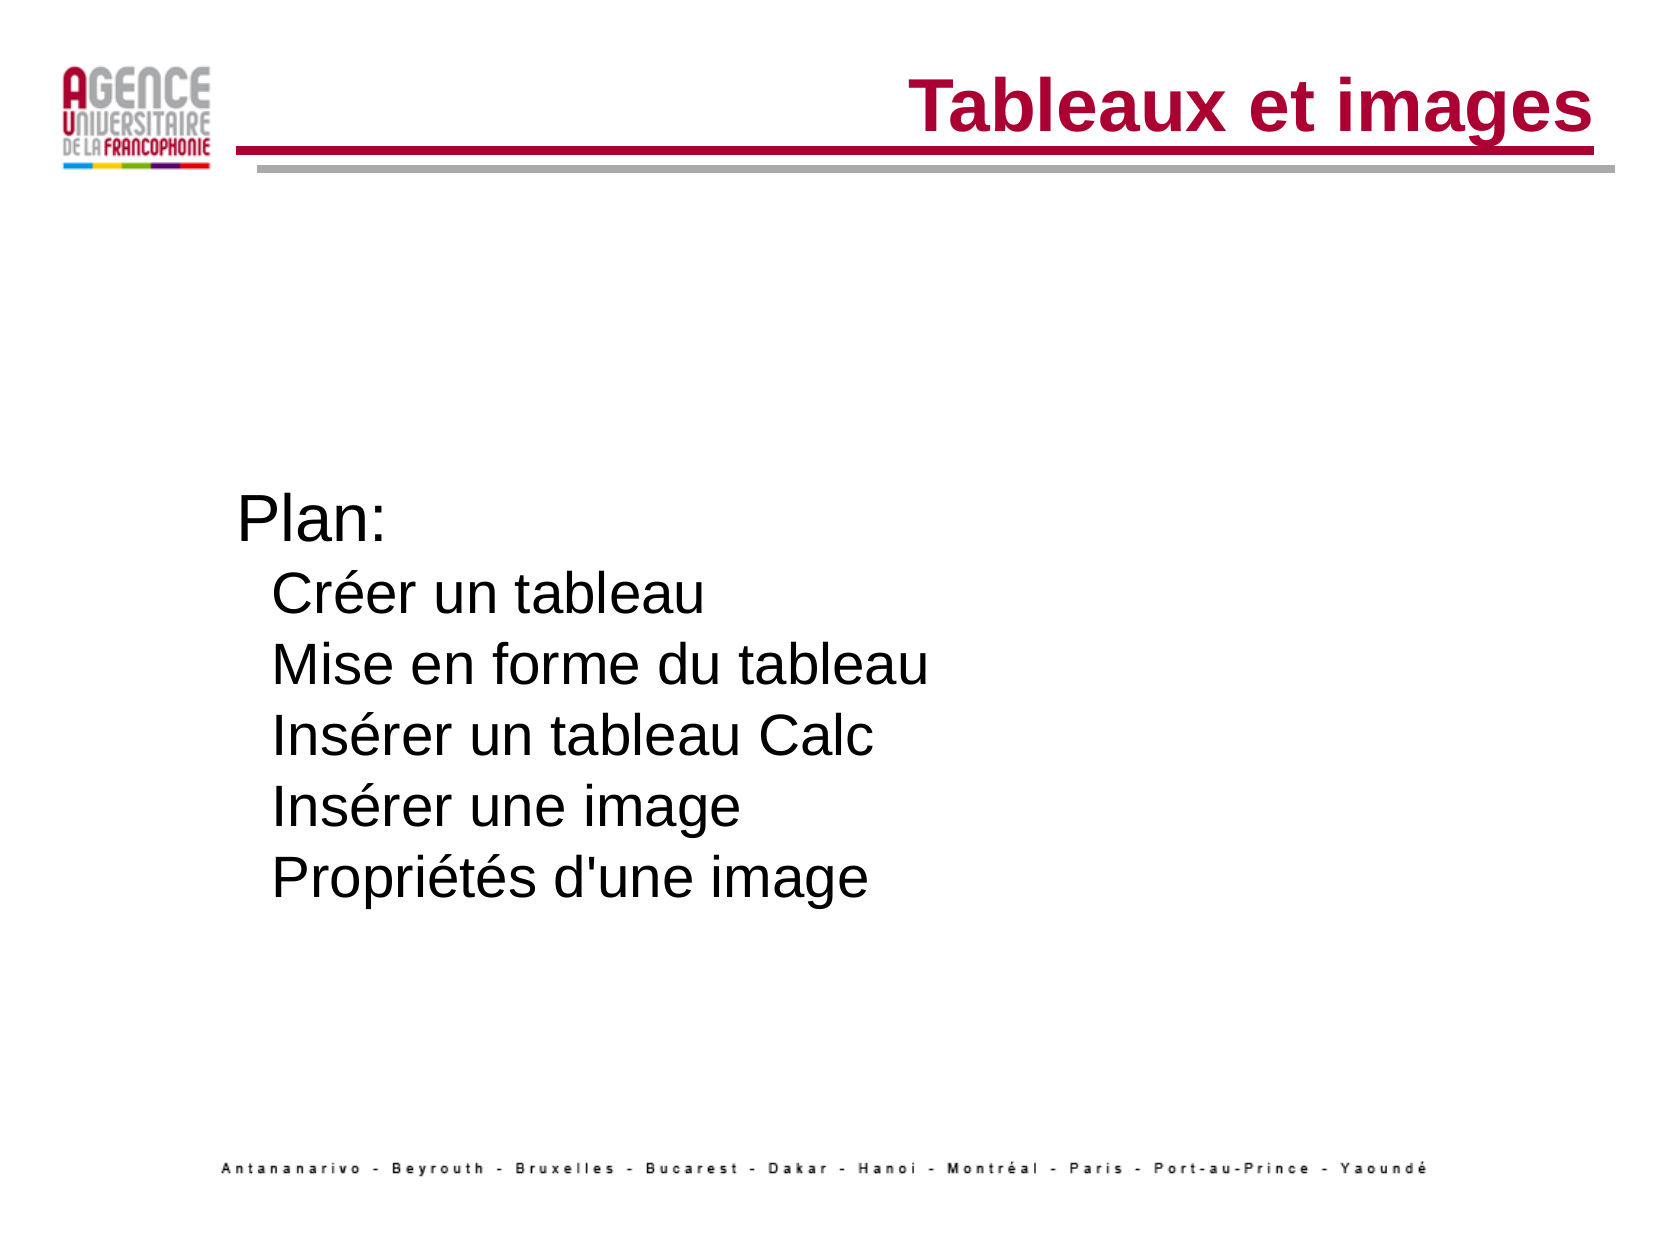

# Tableaux et images
Plan:
Créer un tableau
Mise en forme du tableau
Insérer un tableau Calc
Insérer une image
Propriétés d'une image